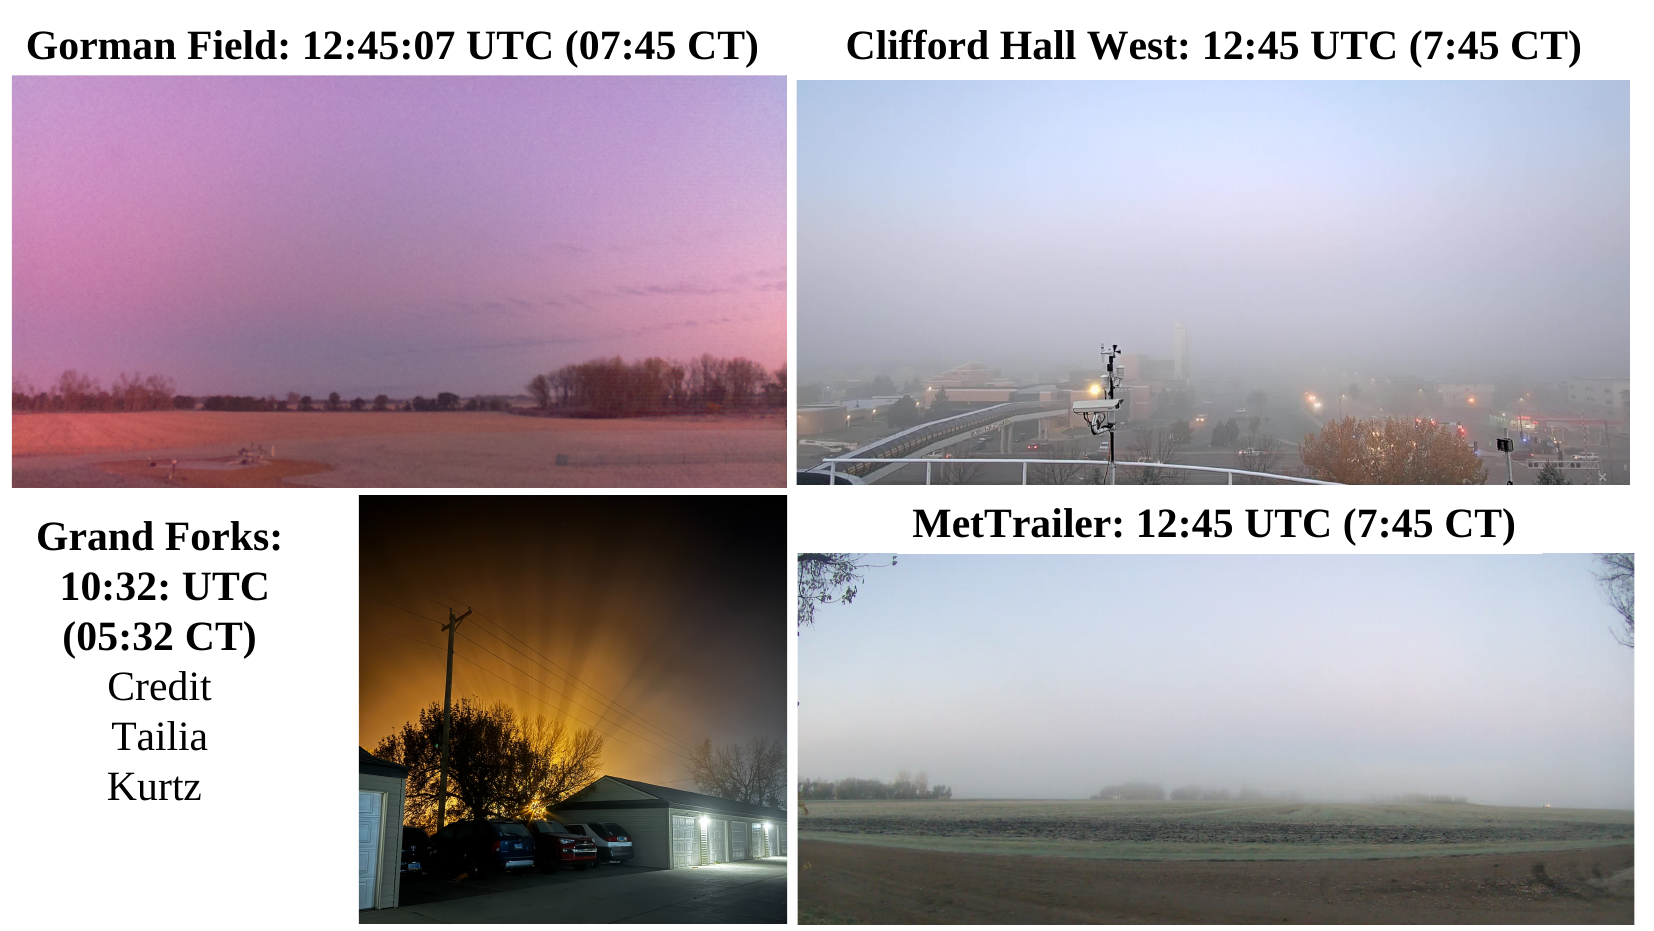

Gorman Field: 12:45:07 UTC (07:45 CT)
Clifford Hall West: 12:45 UTC (7:45 CT)
MetTrailer: 12:45 UTC (7:45 CT)
Grand Forks:
 10:32: UTC
(05:32 CT)
Credit
Tailia
Kurtz